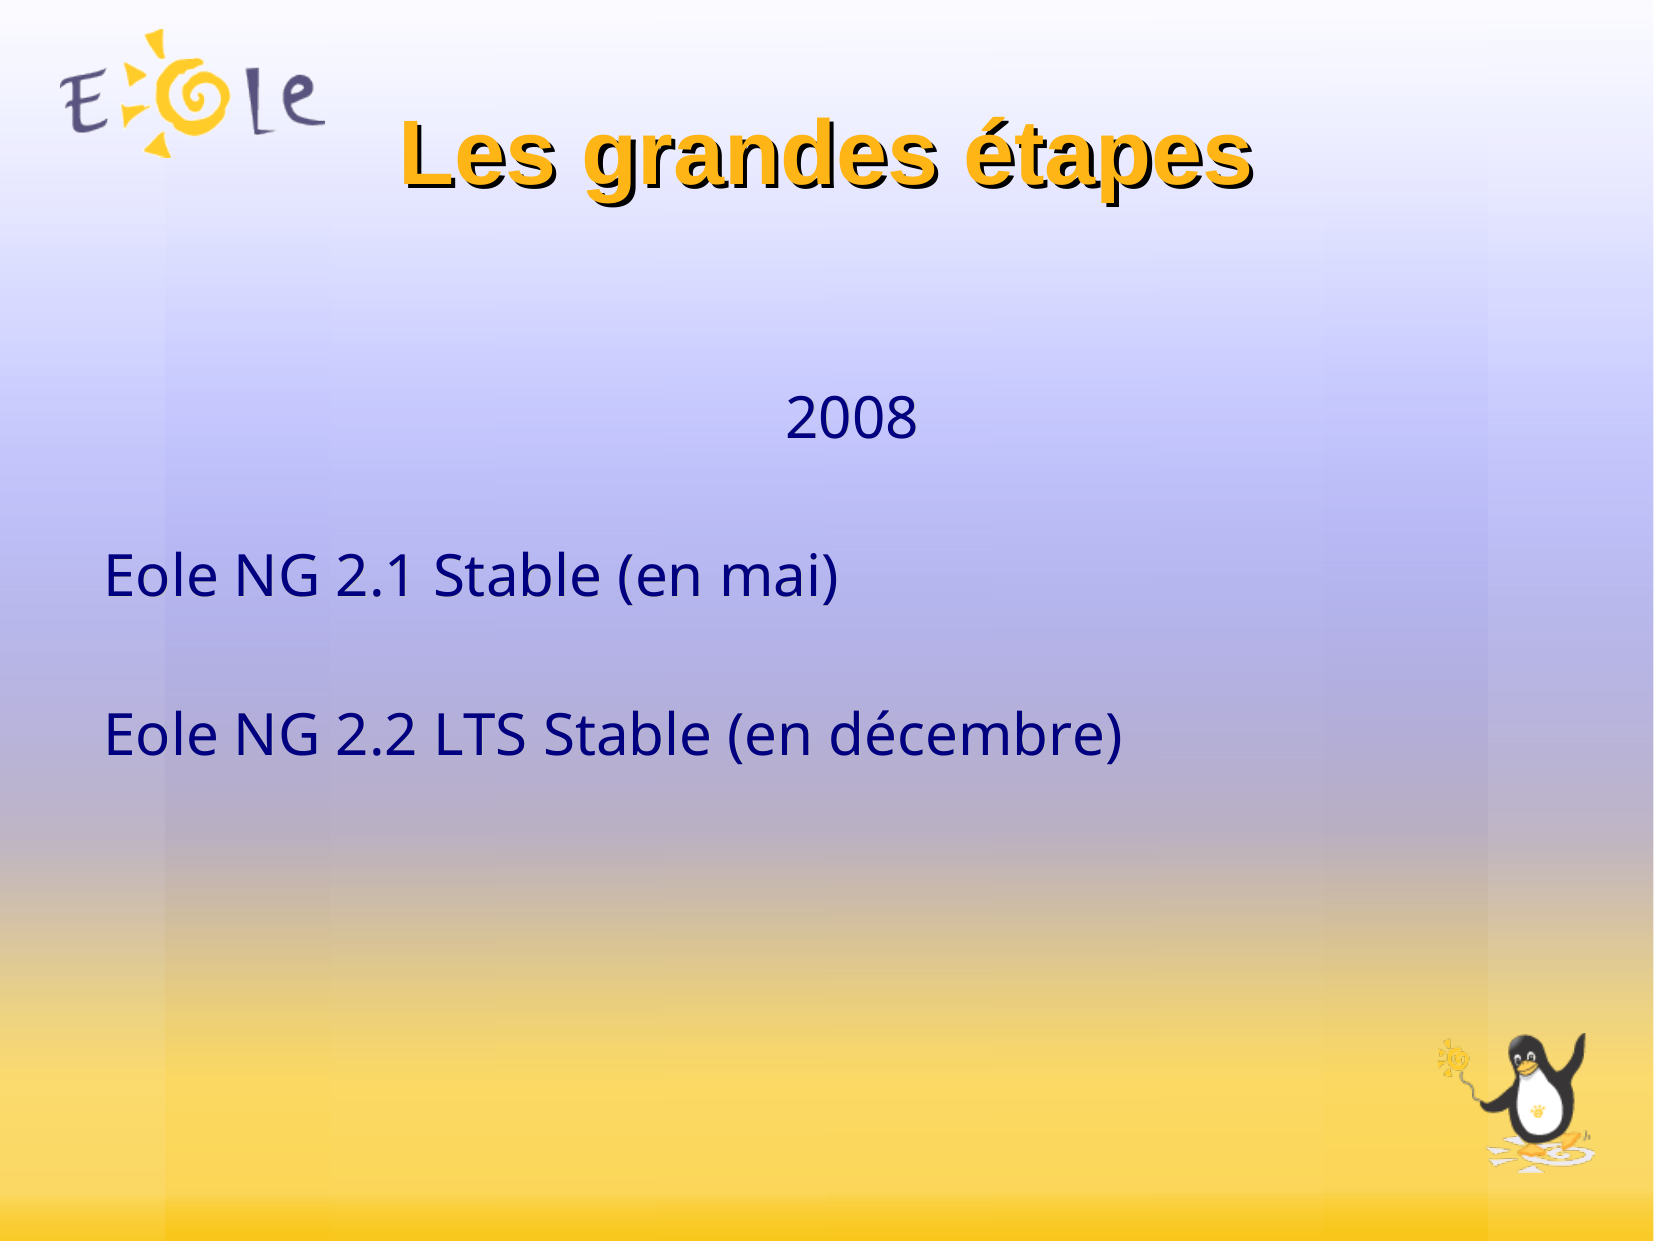

# Les grandes étapes
2008
Eole NG 2.1 Stable (en mai)
Eole NG 2.2 LTS Stable (en décembre)